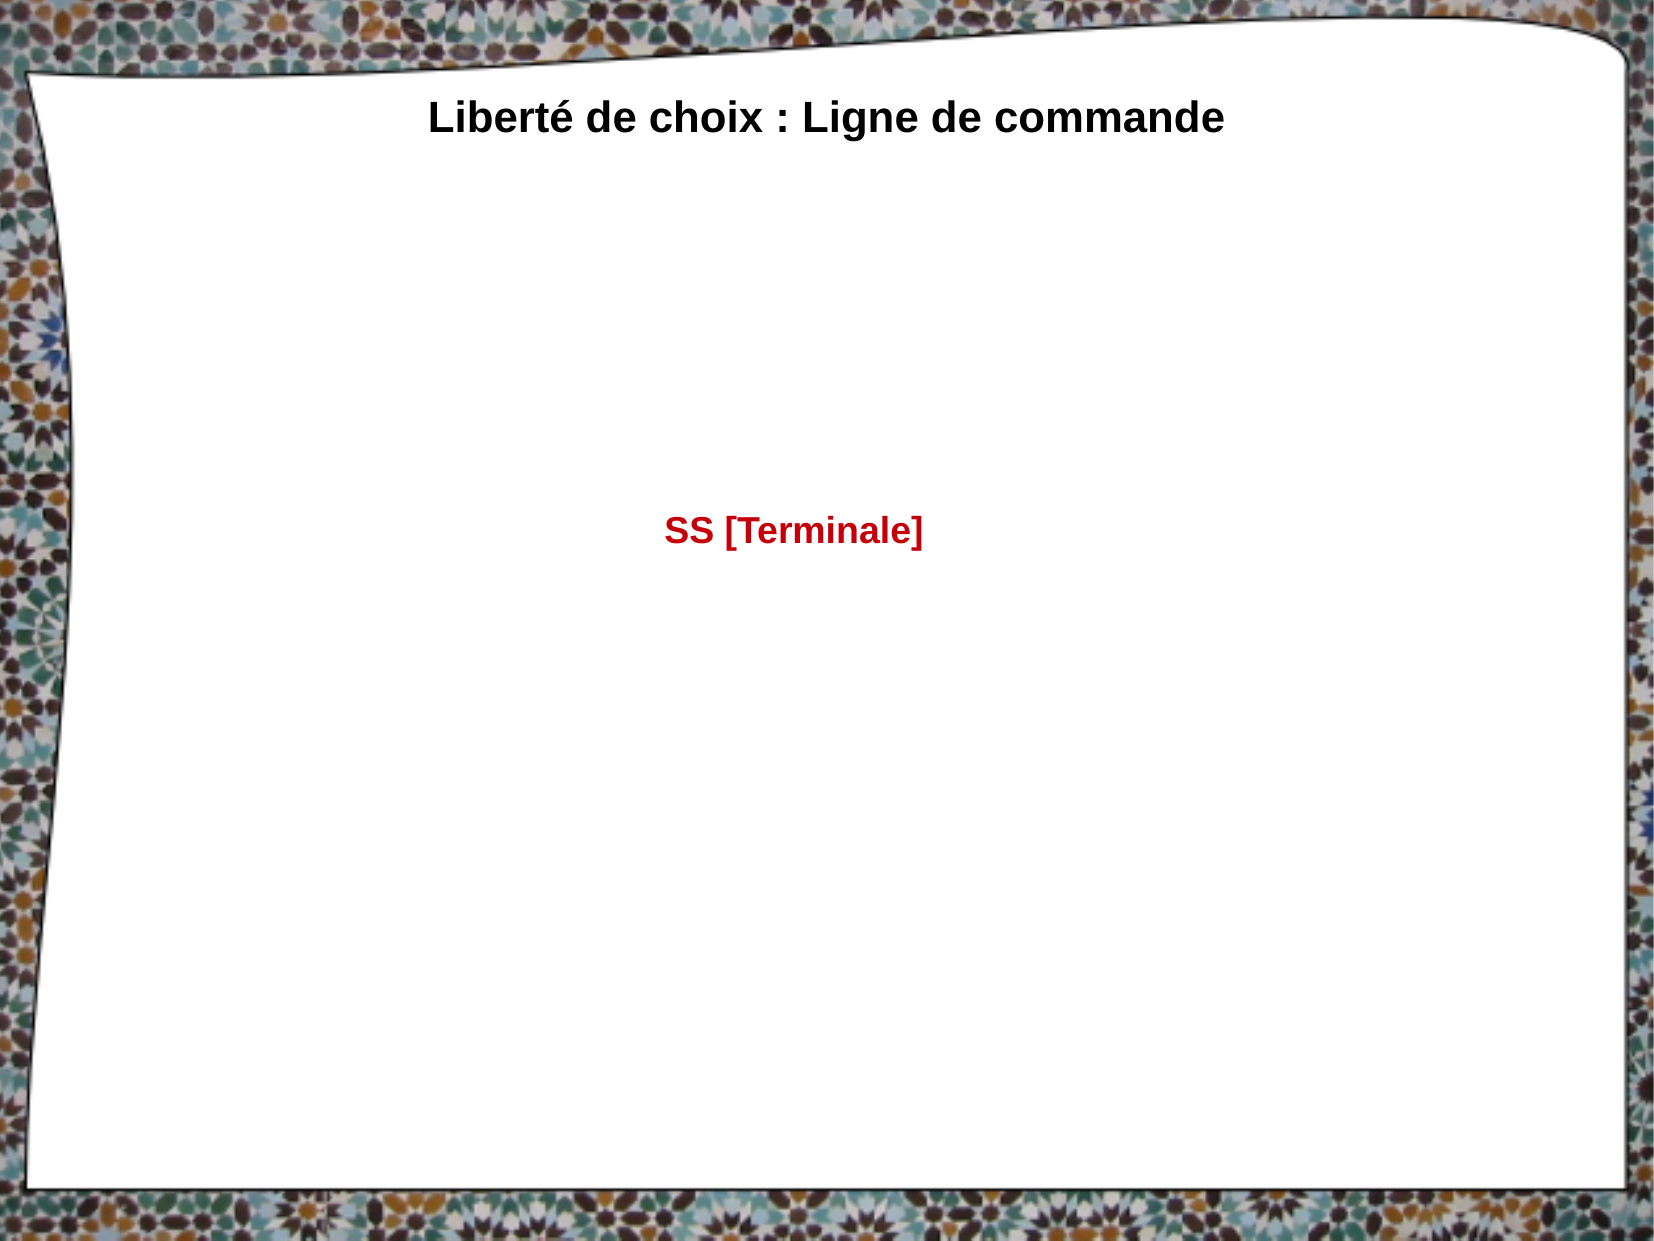

# Liberté de choix : Ligne de commande
SS [Terminale]
Linux : Le quoi, le pourquoi et le comment (Nibrass/Oujda)